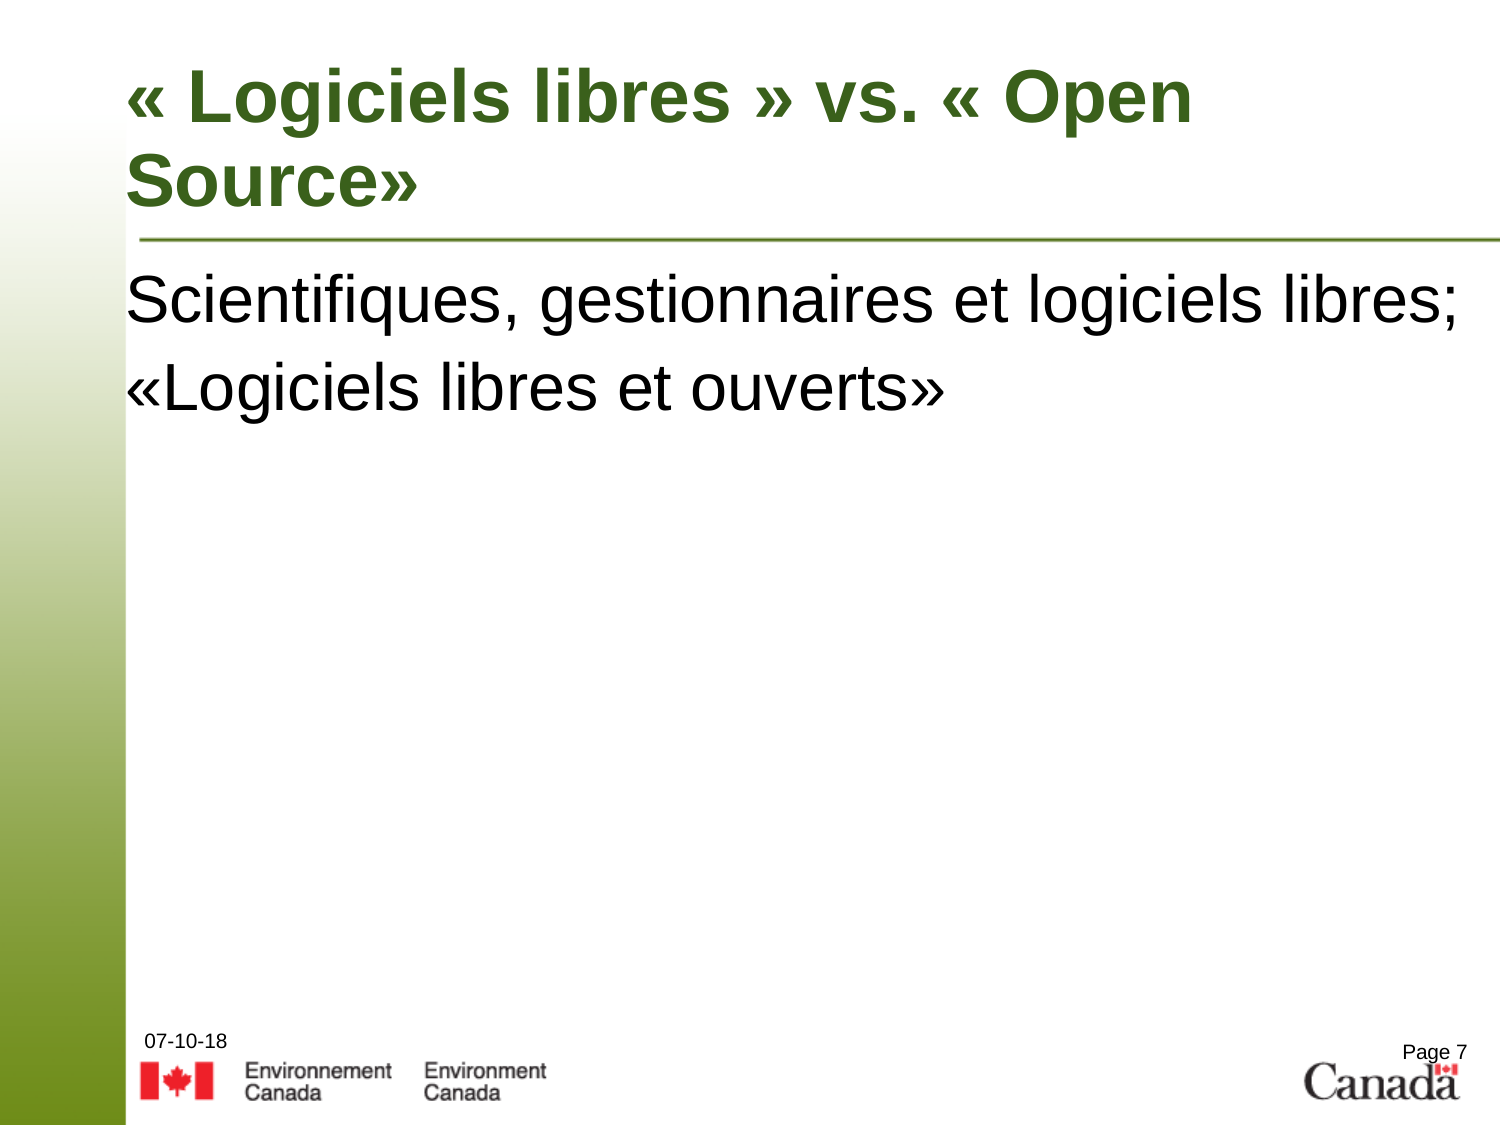

# « Logiciels libres » vs. « Open Source»
Scientifiques, gestionnaires et logiciels libres;
«Logiciels libres et ouverts»